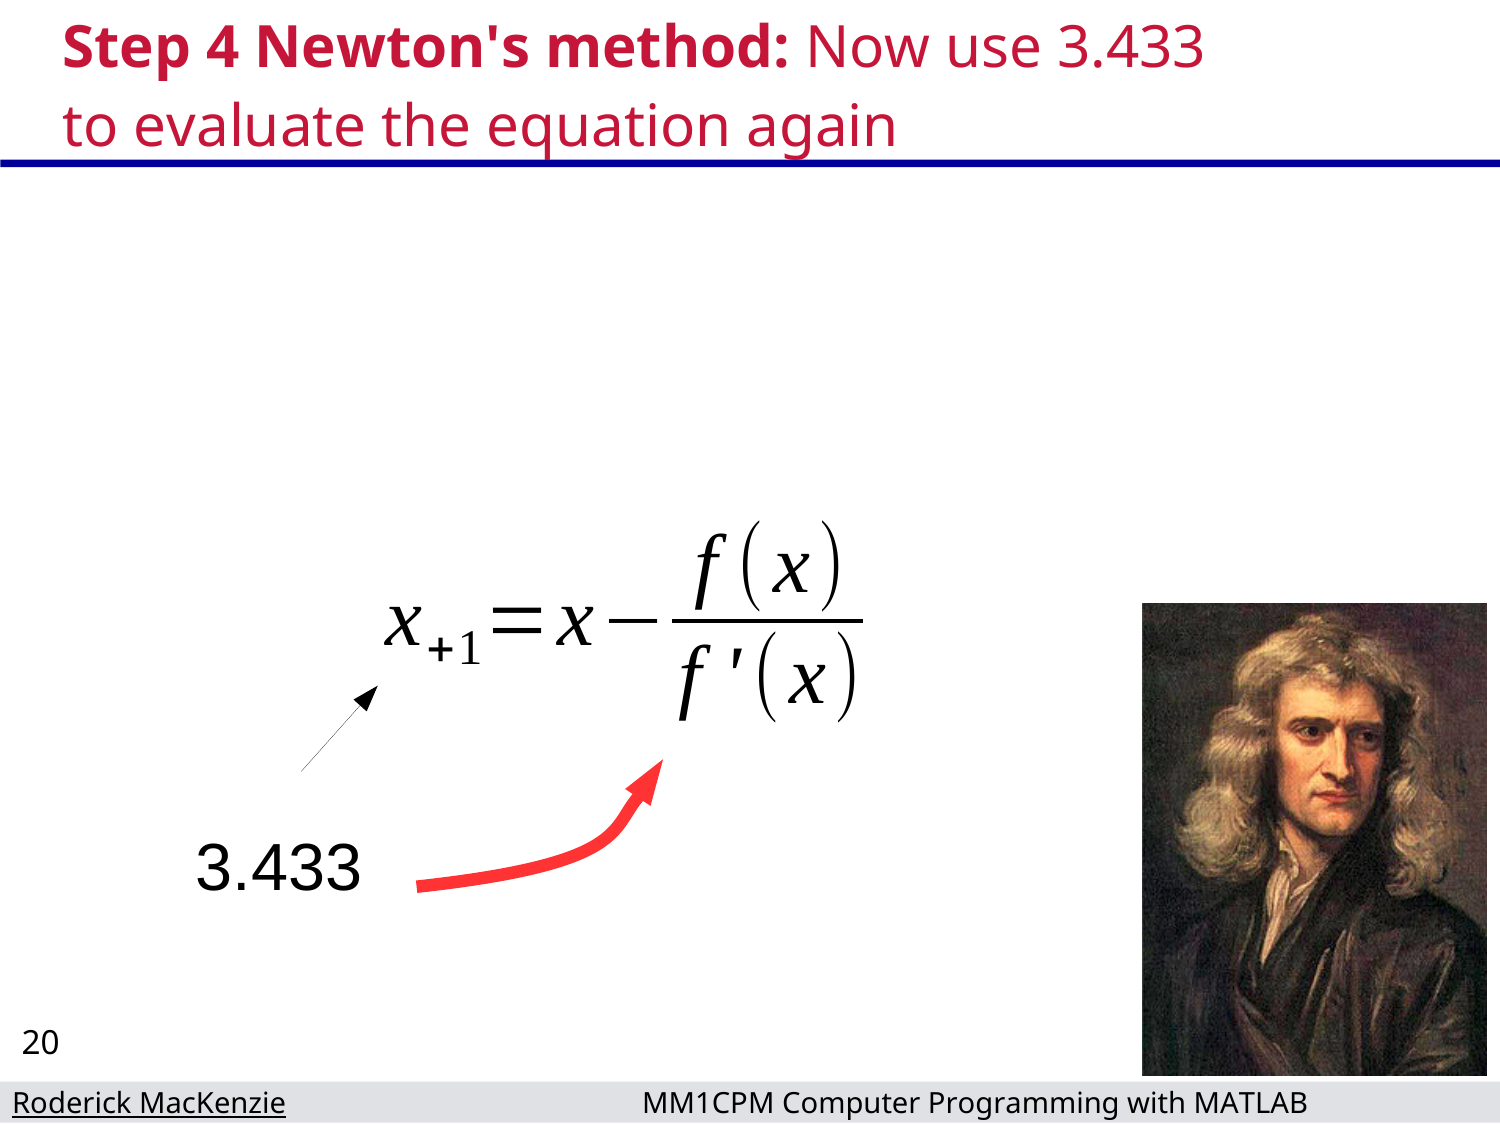

# Step 4 Newton's method: Now use 3.433 to evaluate the equation again
3.433